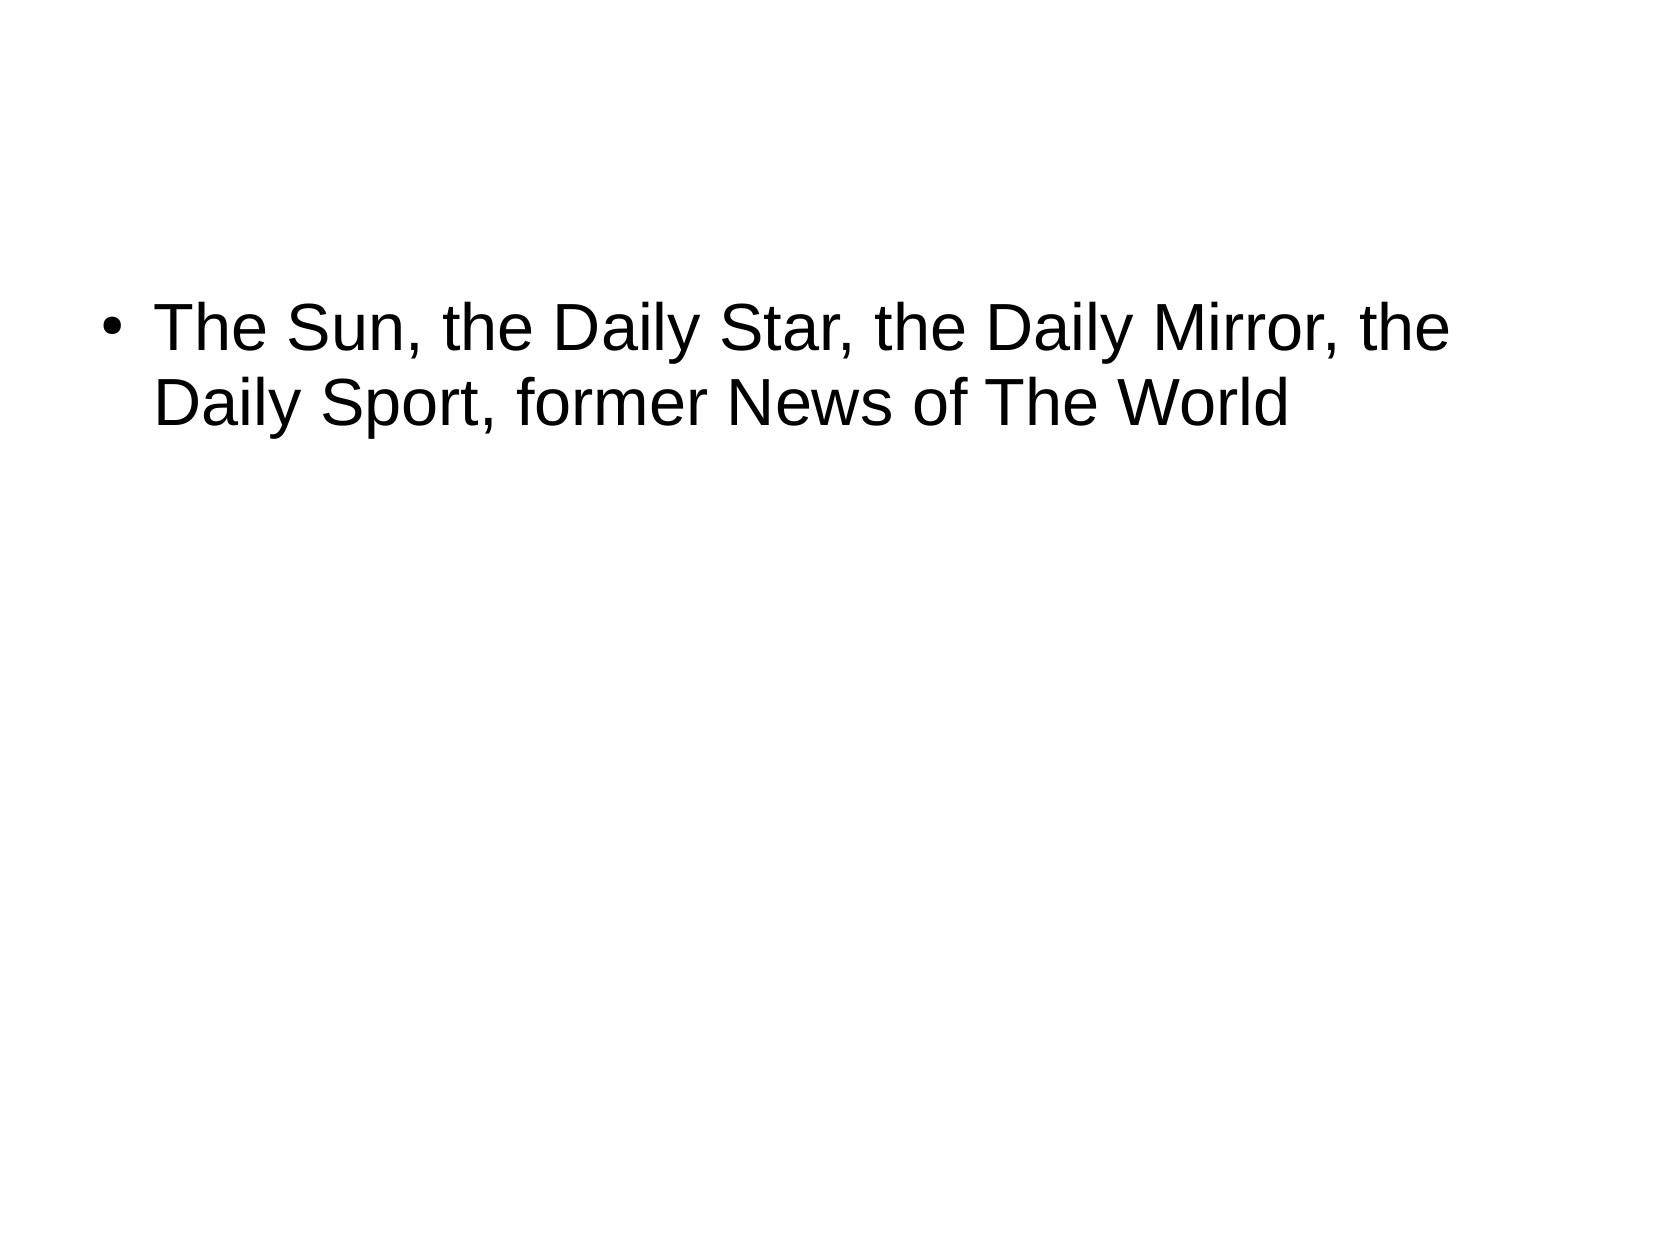

#
The Sun, the Daily Star, the Daily Mirror, the Daily Sport, former News of The World